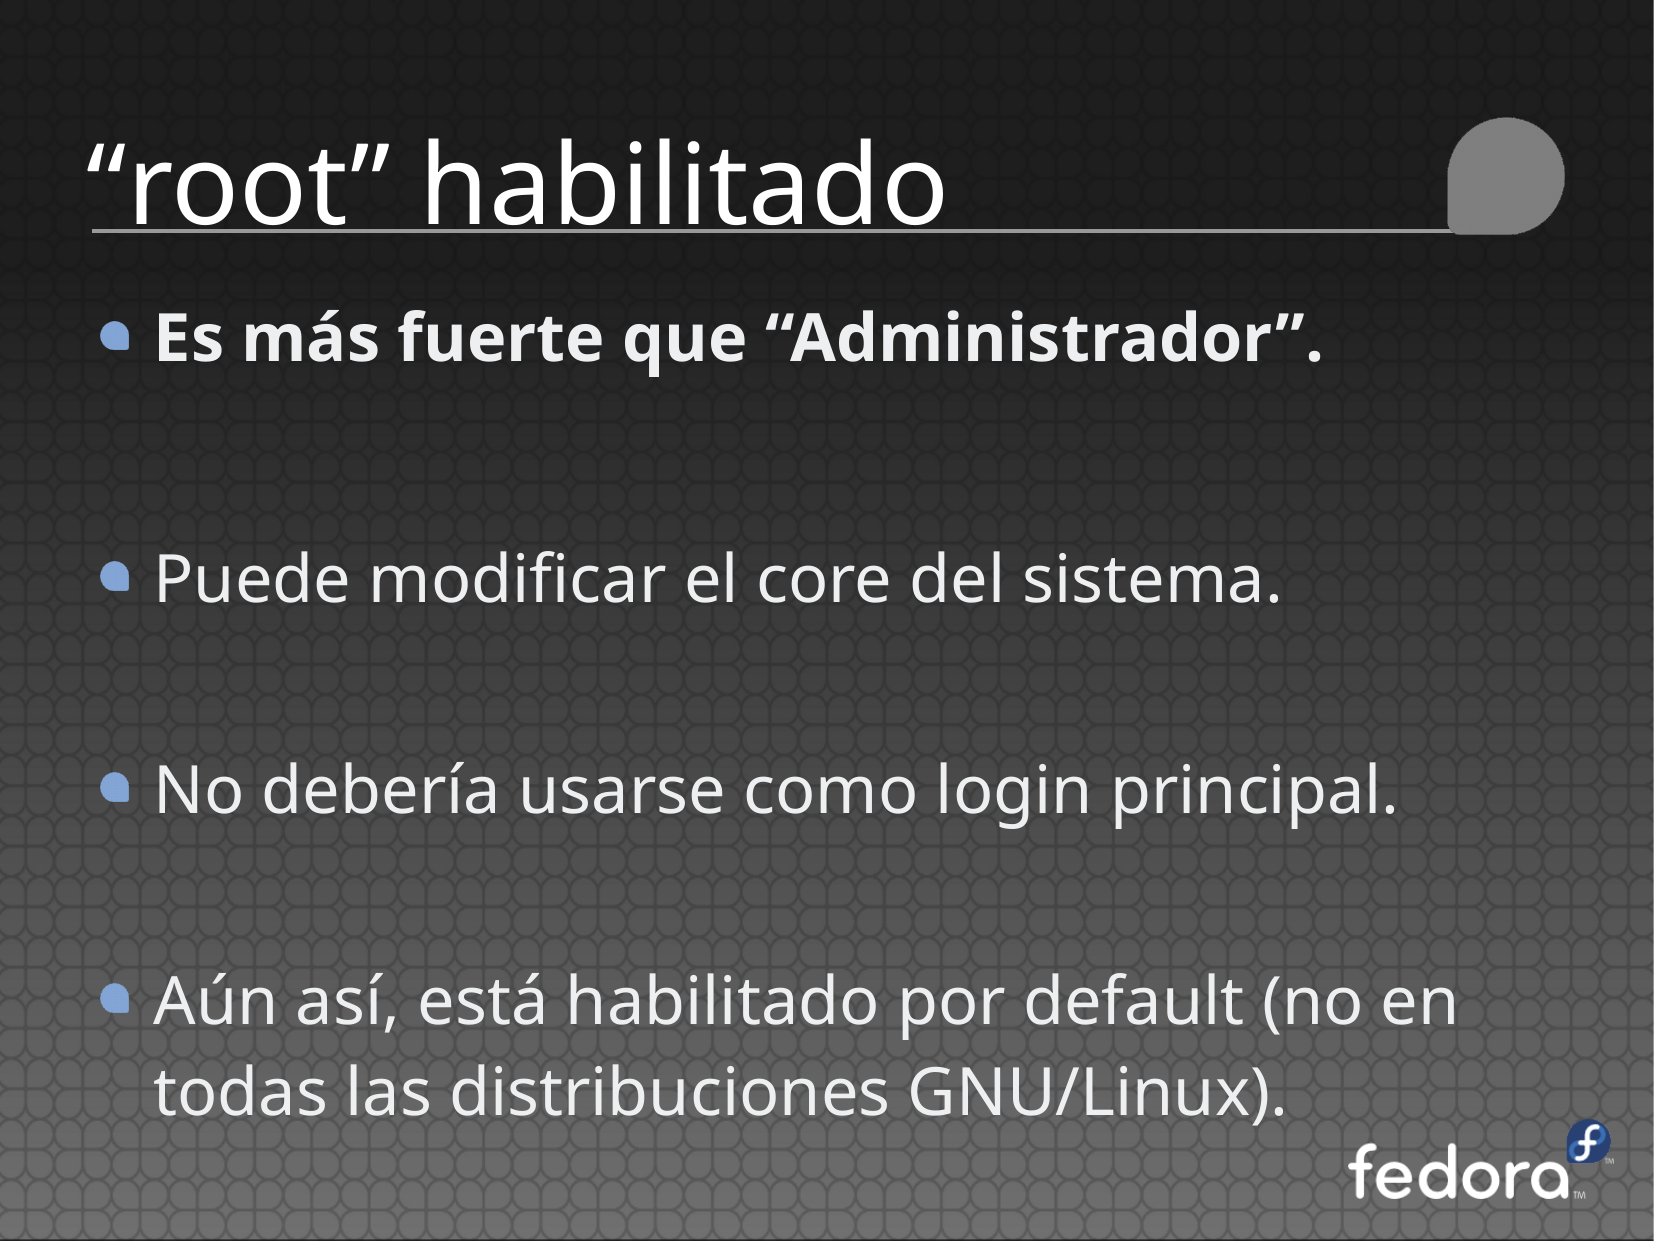

# “root” habilitado
Es más fuerte que “Administrador”.
Puede modificar el core del sistema.
No debería usarse como login principal.
Aún así, está habilitado por default (no en todas las distribuciones GNU/Linux).